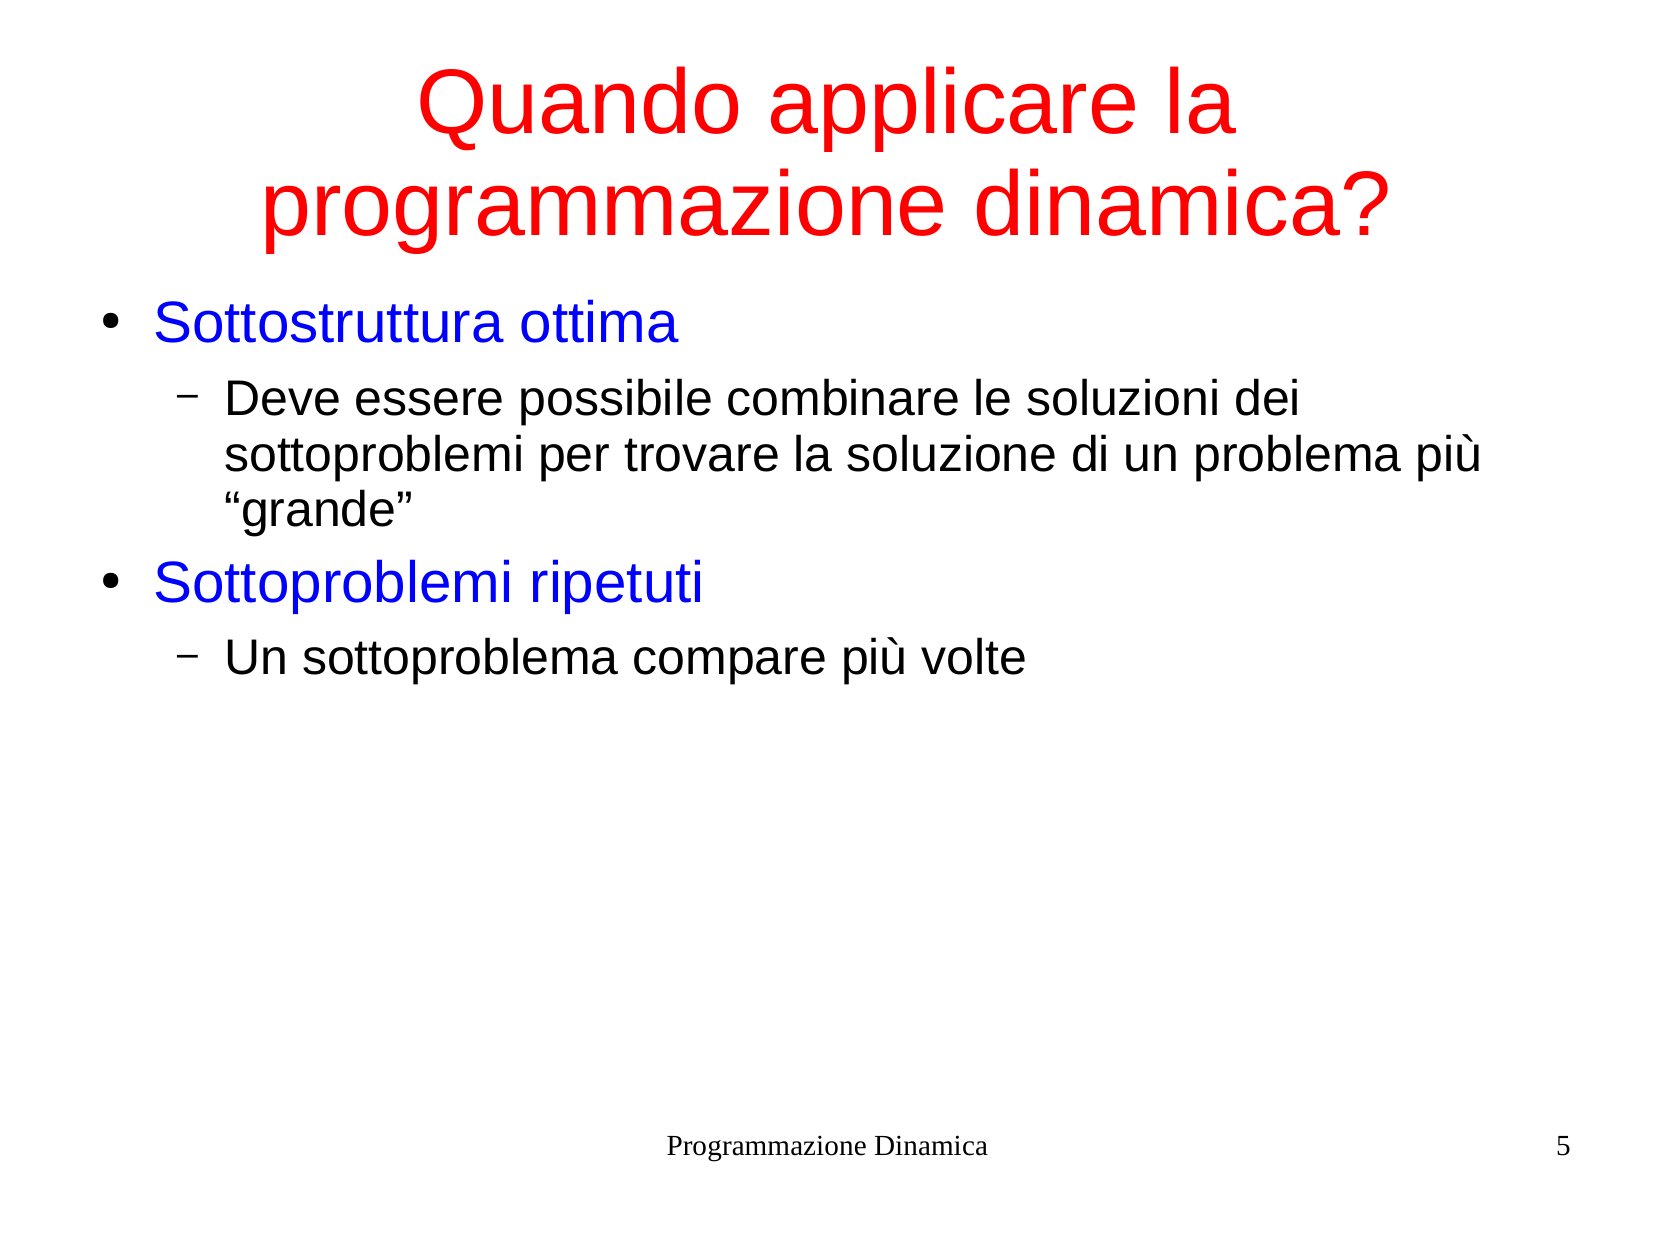

# Quando applicare la programmazione dinamica?
Sottostruttura ottima
Deve essere possibile combinare le soluzioni dei sottoproblemi per trovare la soluzione di un problema più “grande”
Sottoproblemi ripetuti
Un sottoproblema compare più volte
Programmazione Dinamica
5